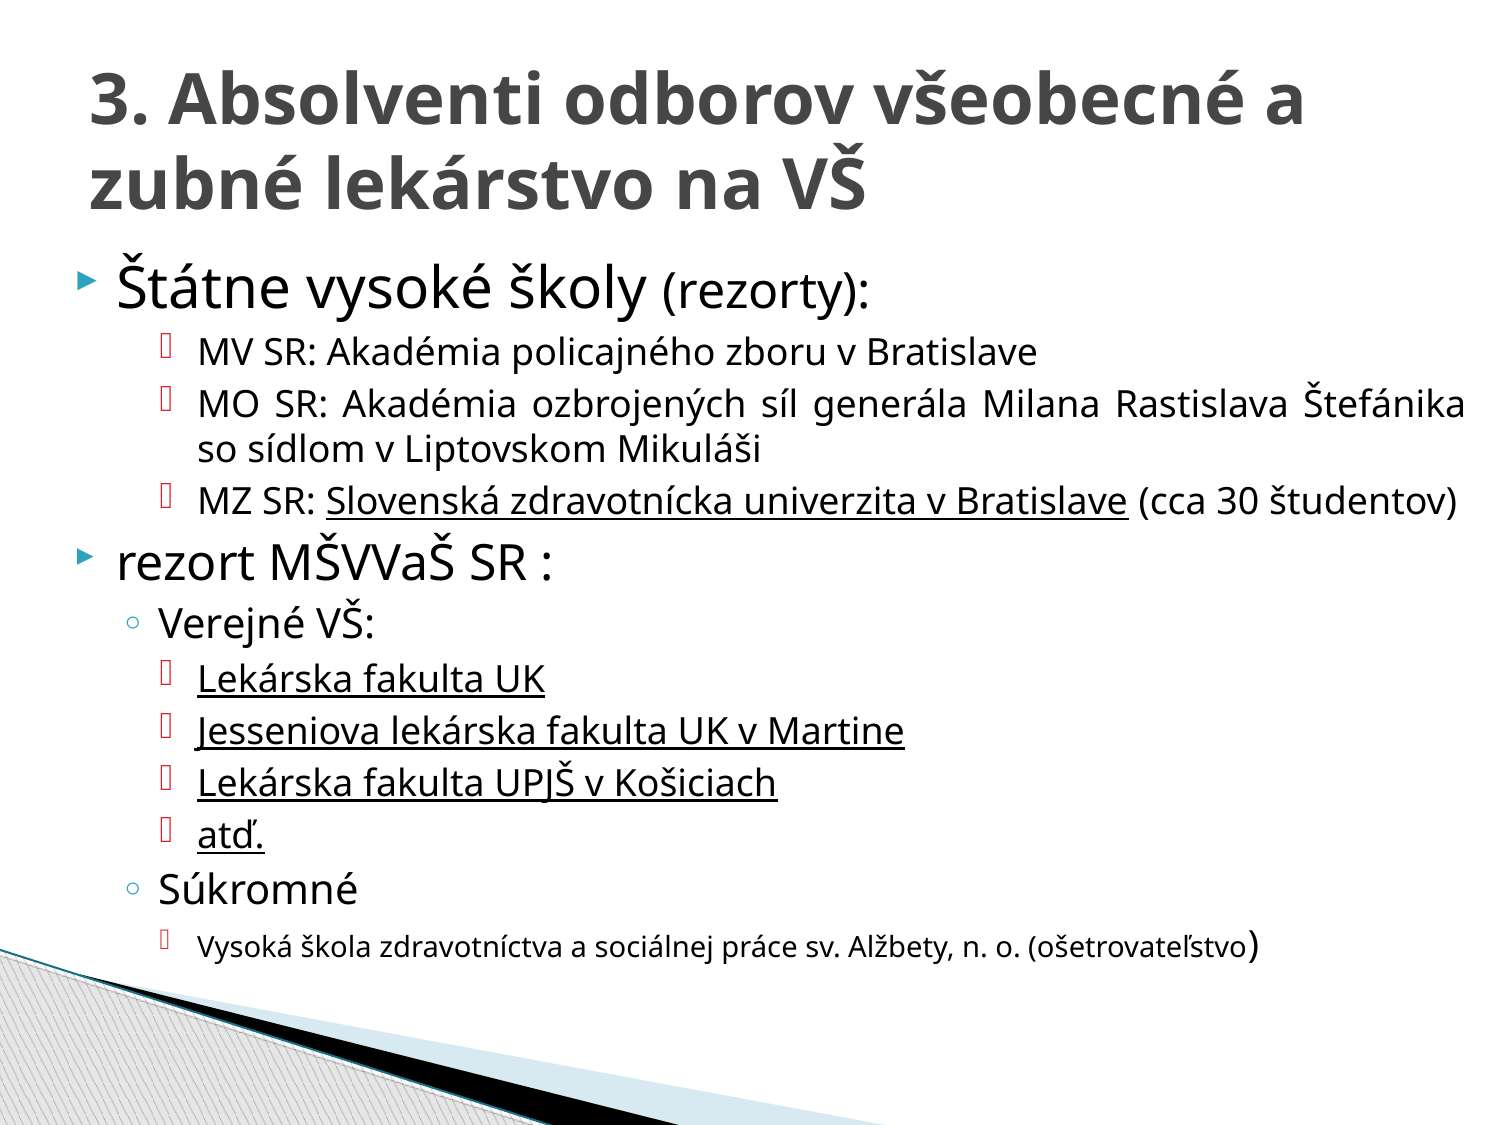

3. Absolventi odborov všeobecné a zubné lekárstvo na VŠ
# Štátne vysoké školy (rezorty):
MV SR: Akadémia policajného zboru v Bratislave
MO SR: Akadémia ozbrojených síl generála Milana Rastislava Štefánika so sídlom v Liptovskom Mikuláši
MZ SR: Slovenská zdravotnícka univerzita v Bratislave (cca 30 študentov)
rezort MŠVVaŠ SR :
Verejné VŠ:
Lekárska fakulta UK
Jesseniova lekárska fakulta UK v Martine
Lekárska fakulta UPJŠ v Košiciach
atď.
Súkromné
Vysoká škola zdravotníctva a sociálnej práce sv. Alžbety, n. o. (ošetrovateľstvo)